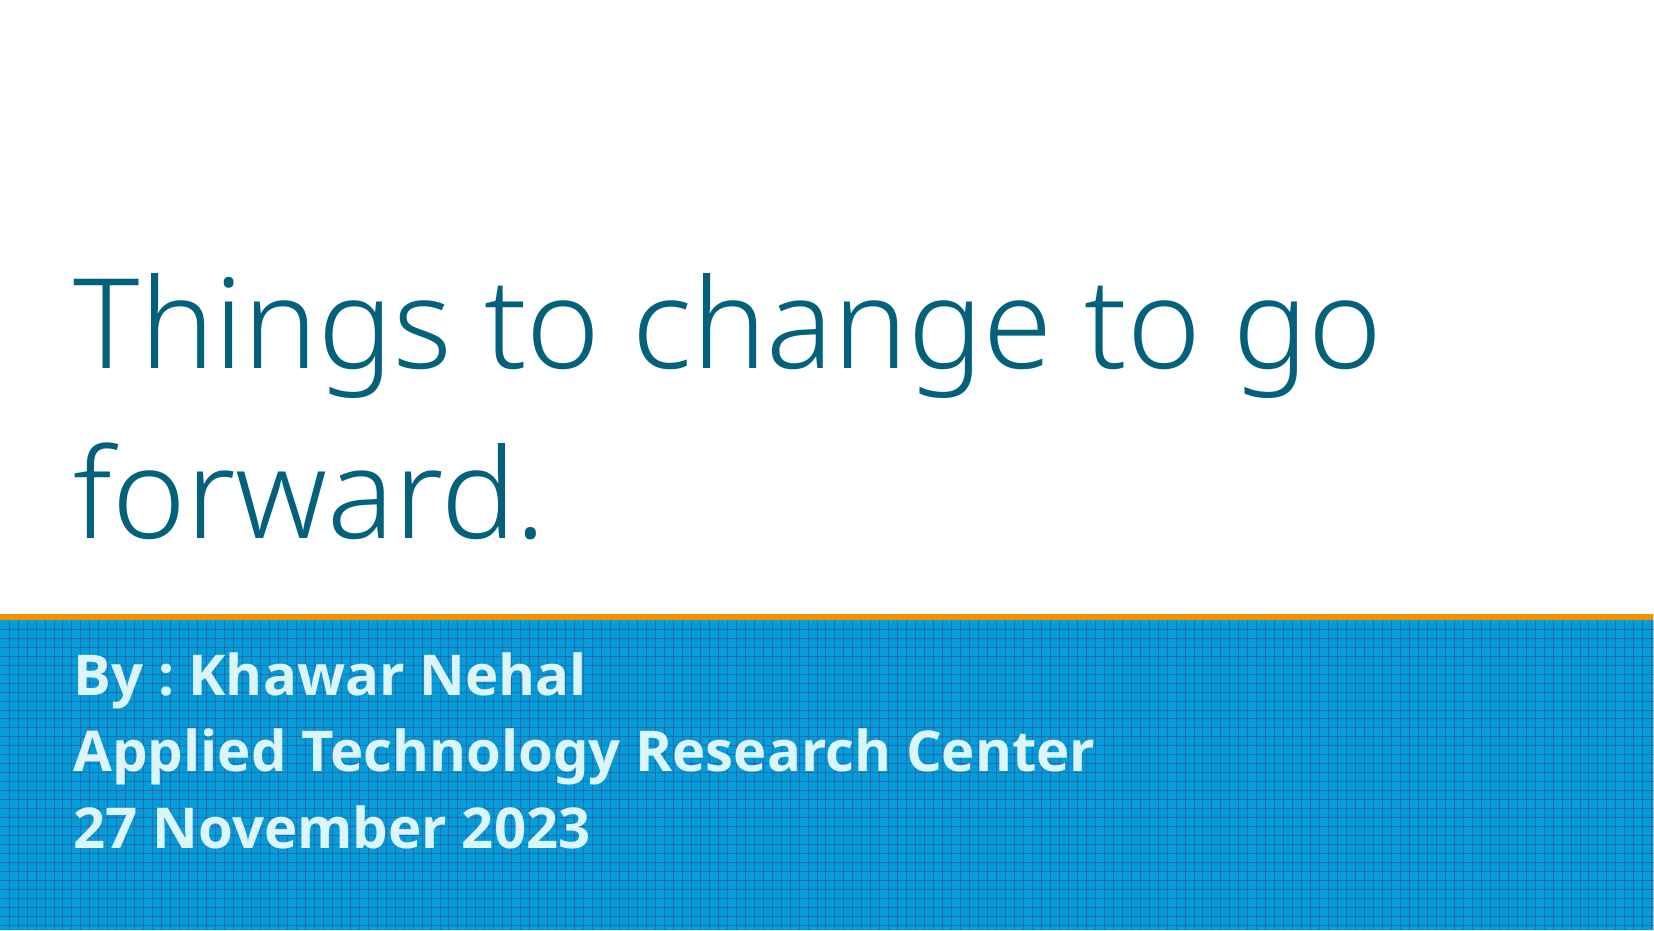

# Things to change to go forward.
By : Khawar Nehal
Applied Technology Research Center
27 November 2023